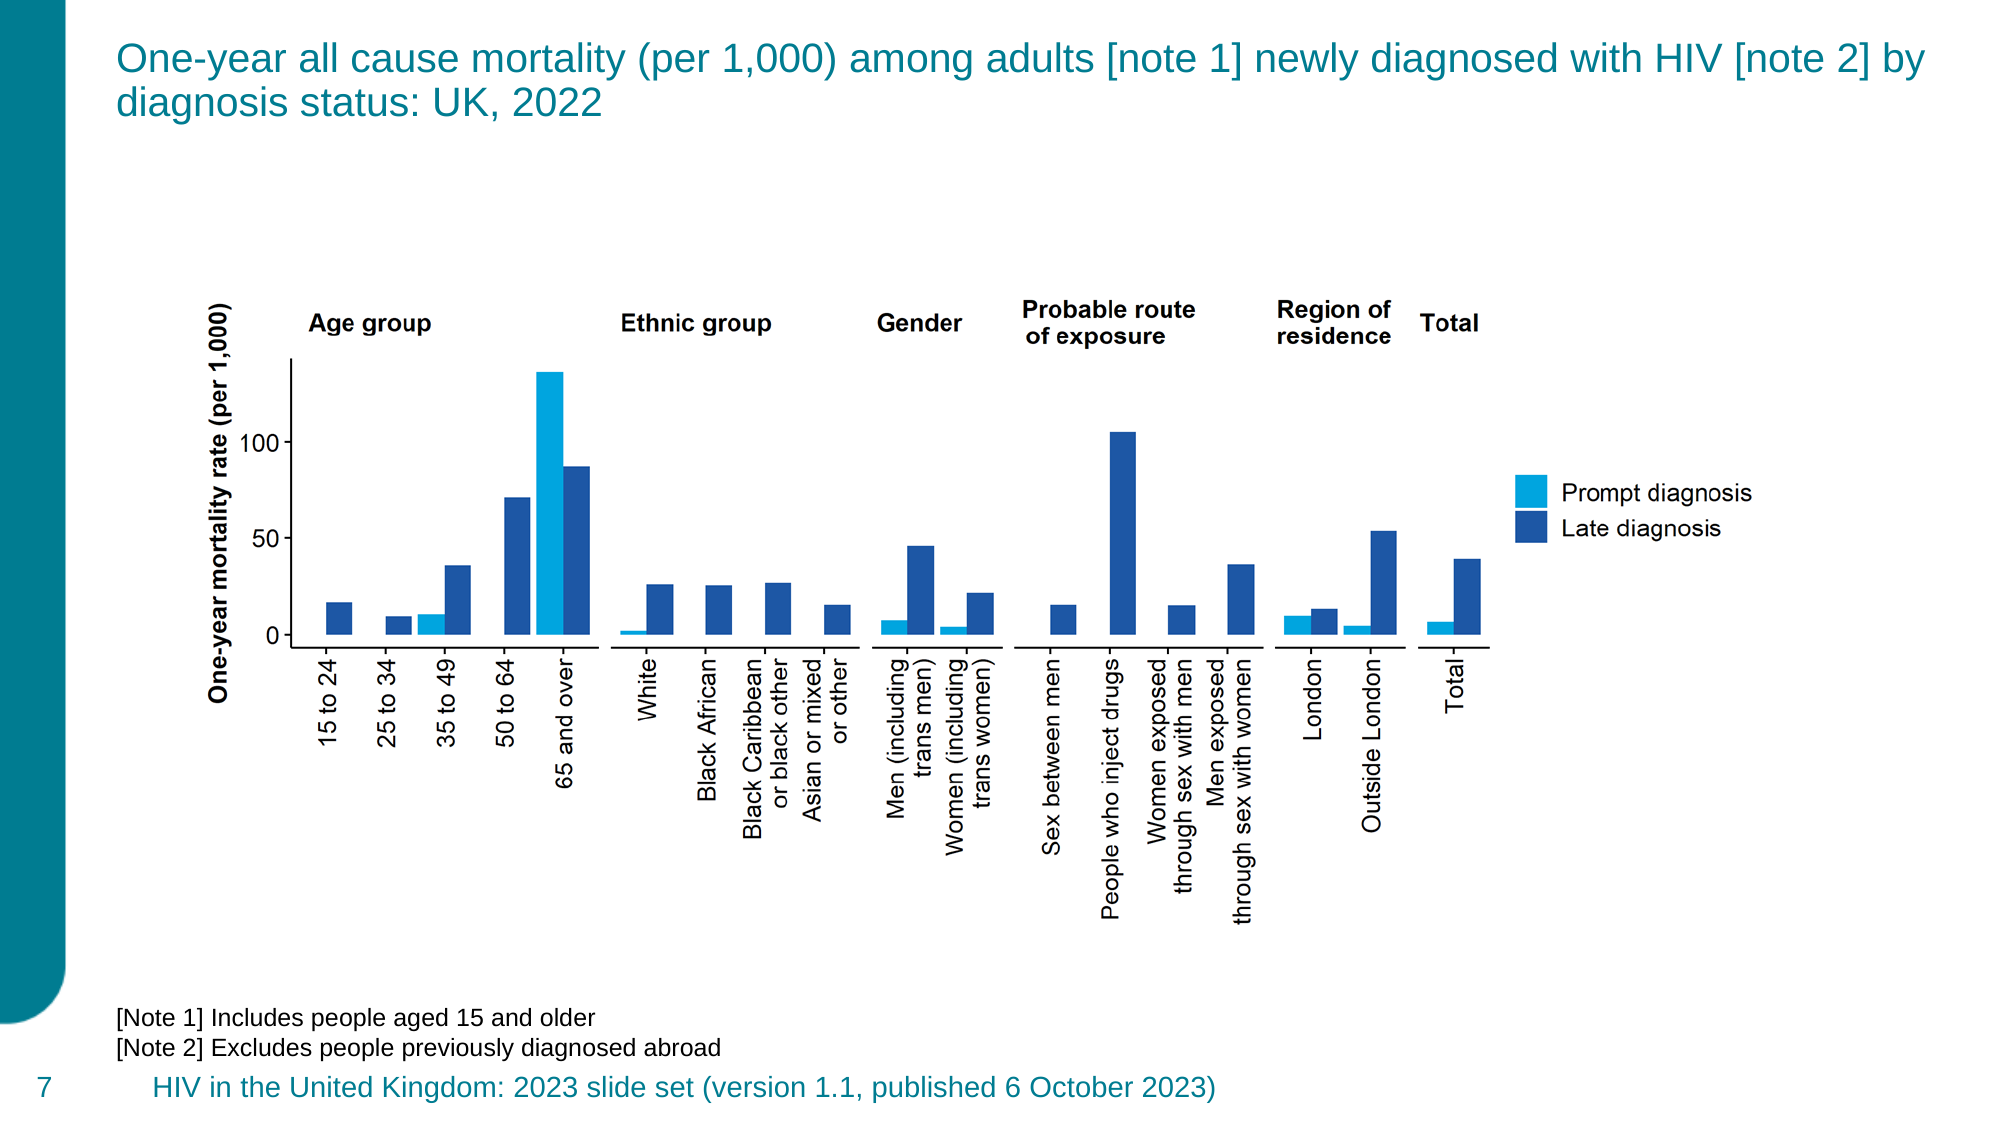

# One-year all cause mortality (per 1,000) among adults [note 1] newly diagnosed with HIV [note 2] by diagnosis status: UK, 2022
[Note 1] Includes people aged 15 and older
[Note 2] Excludes people previously diagnosed abroad
7
HIV in the United Kingdom: 2023 slide set (version 1.1, published 6 October 2023)